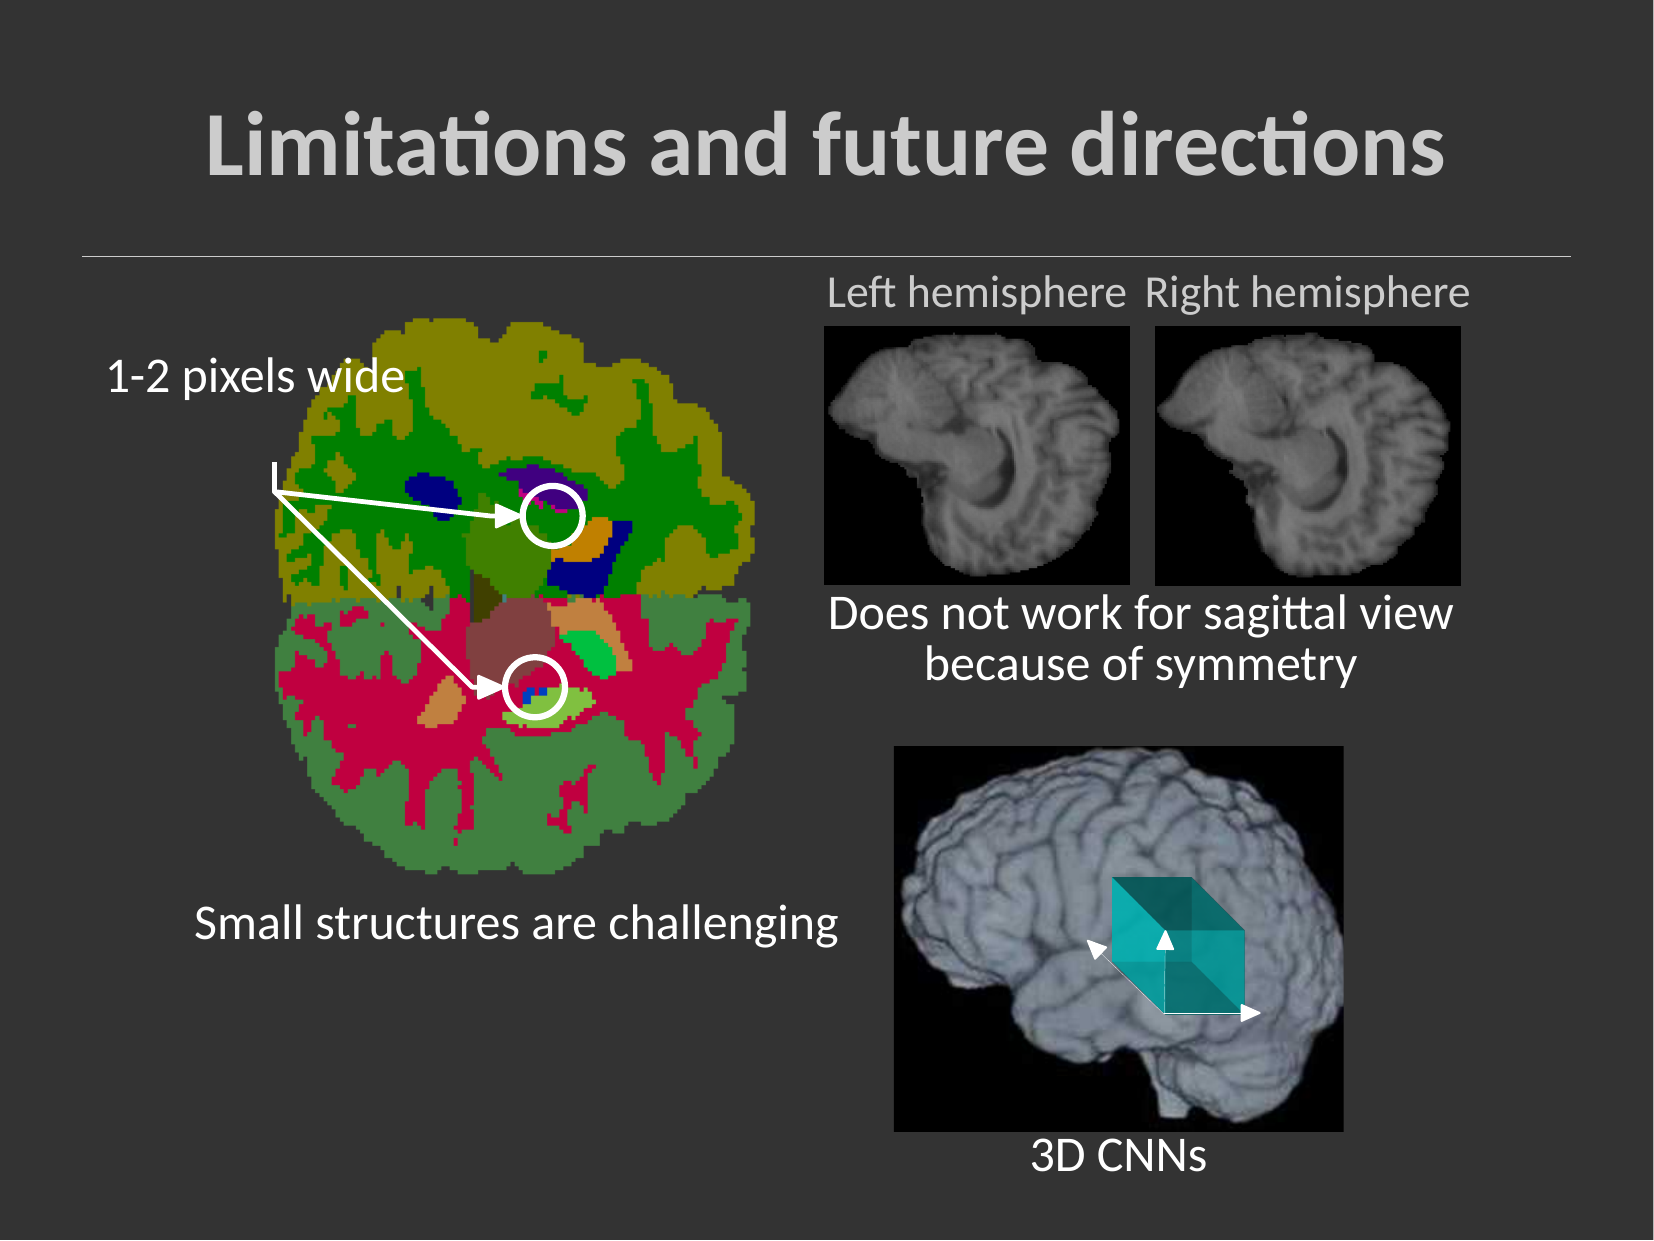

# Limitations and future directions
Small structures are challenging
Left hemisphere
Right hemisphere
1-2 pixels wide
Does not work for sagittal view because of symmetry
3D CNNs